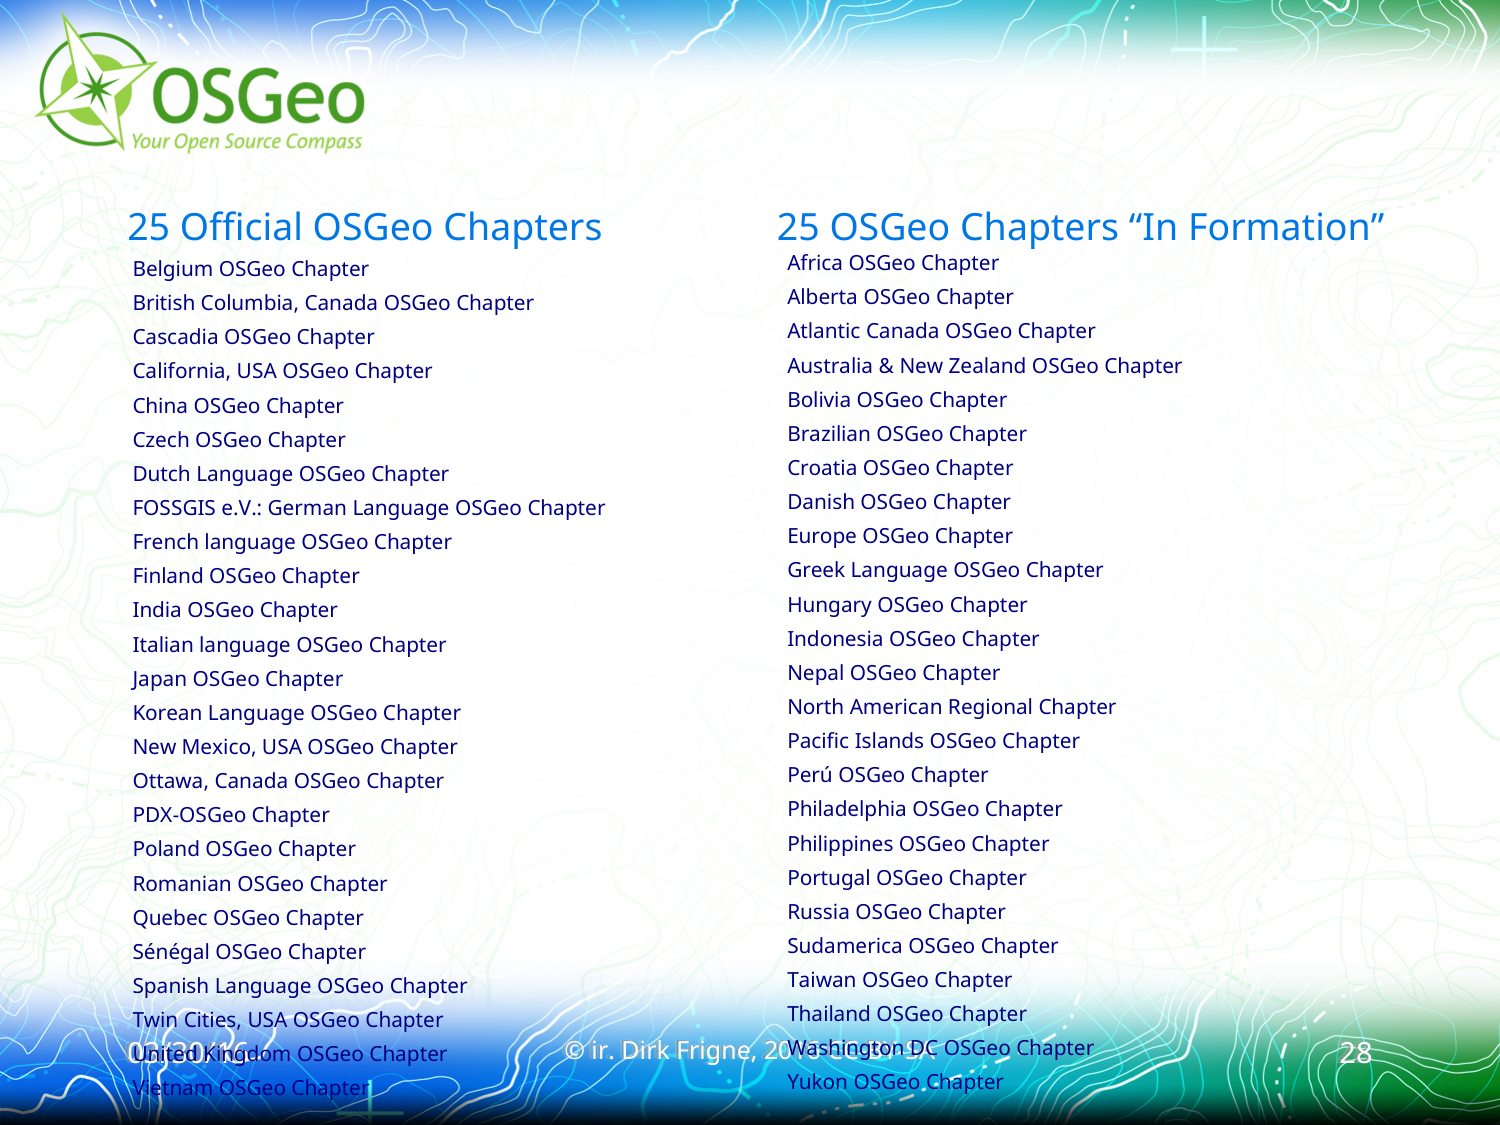

# 25 Official OSGeo Chapters
25 OSGeo Chapters “In Formation”
Africa OSGeo Chapter
Alberta OSGeo Chapter
Atlantic Canada OSGeo Chapter
Australia & New Zealand OSGeo Chapter
Bolivia OSGeo Chapter
Brazilian OSGeo Chapter
Croatia OSGeo Chapter
Danish OSGeo Chapter
Europe OSGeo Chapter
Greek Language OSGeo Chapter
Hungary OSGeo Chapter
Indonesia OSGeo Chapter
Nepal OSGeo Chapter
North American Regional Chapter
Pacific Islands OSGeo Chapter
Perú OSGeo Chapter
Philadelphia OSGeo Chapter
Philippines OSGeo Chapter
Portugal OSGeo Chapter
Russia OSGeo Chapter
Sudamerica OSGeo Chapter
Taiwan OSGeo Chapter
Thailand OSGeo Chapter
Washington DC OSGeo Chapter
Yukon OSGeo Chapter
Belgium OSGeo Chapter
British Columbia, Canada OSGeo Chapter
Cascadia OSGeo Chapter
California, USA OSGeo Chapter
China OSGeo Chapter
Czech OSGeo Chapter
Dutch Language OSGeo Chapter
FOSSGIS e.V.: German Language OSGeo Chapter
French language OSGeo Chapter
Finland OSGeo Chapter
India OSGeo Chapter
Italian language OSGeo Chapter
Japan OSGeo Chapter
Korean Language OSGeo Chapter
New Mexico, USA OSGeo Chapter
Ottawa, Canada OSGeo Chapter
PDX-OSGeo Chapter
Poland OSGeo Chapter
Romanian OSGeo Chapter
Quebec OSGeo Chapter
Sénégal OSGeo Chapter
Spanish Language OSGeo Chapter
Twin Cities, USA OSGeo Chapter
United Kingdom OSGeo Chapter
Vietnam OSGeo Chapter
03/30/16
© ir. Dirk Frigne, 2016 CC-BY-SA
28